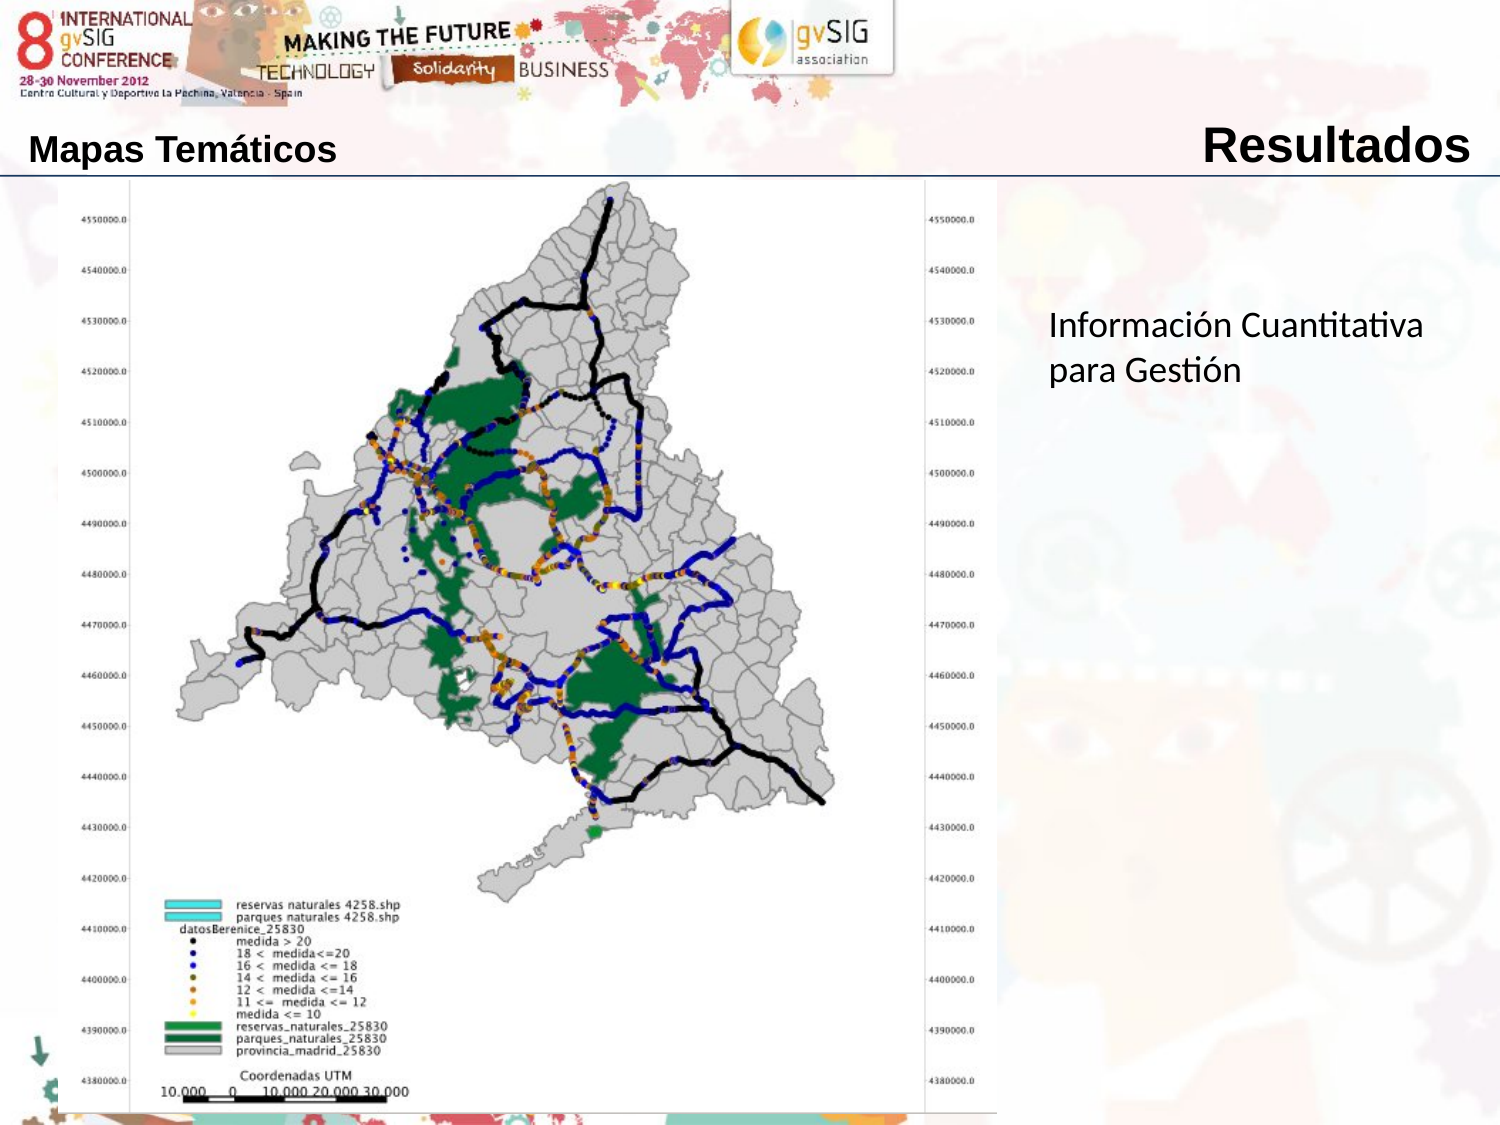

Resultados
Mapas Temáticos
Información Cuantitativa
para Gestión